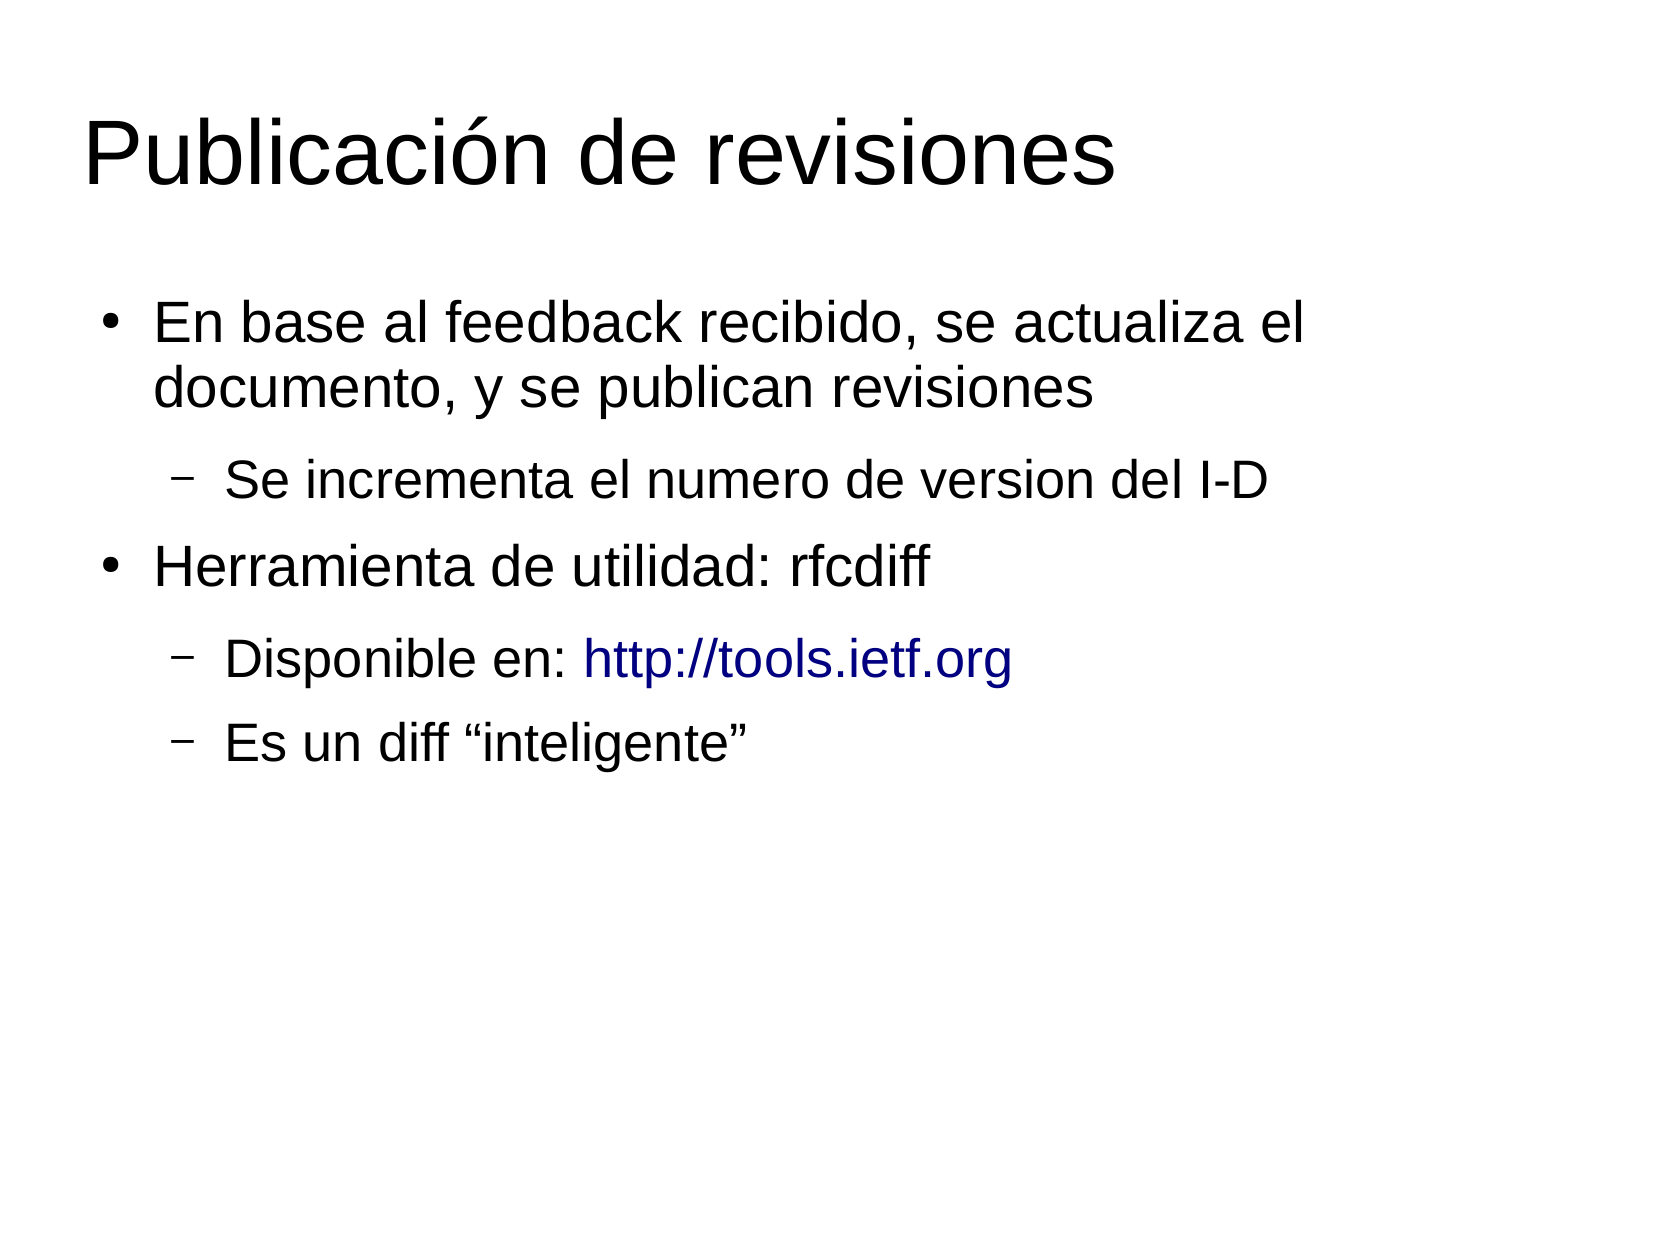

# Publicación de revisiones
En base al feedback recibido, se actualiza el documento, y se publican revisiones
Se incrementa el numero de version del I-D
Herramienta de utilidad: rfcdiff
Disponible en: http://tools.ietf.org
Es un diff “inteligente”